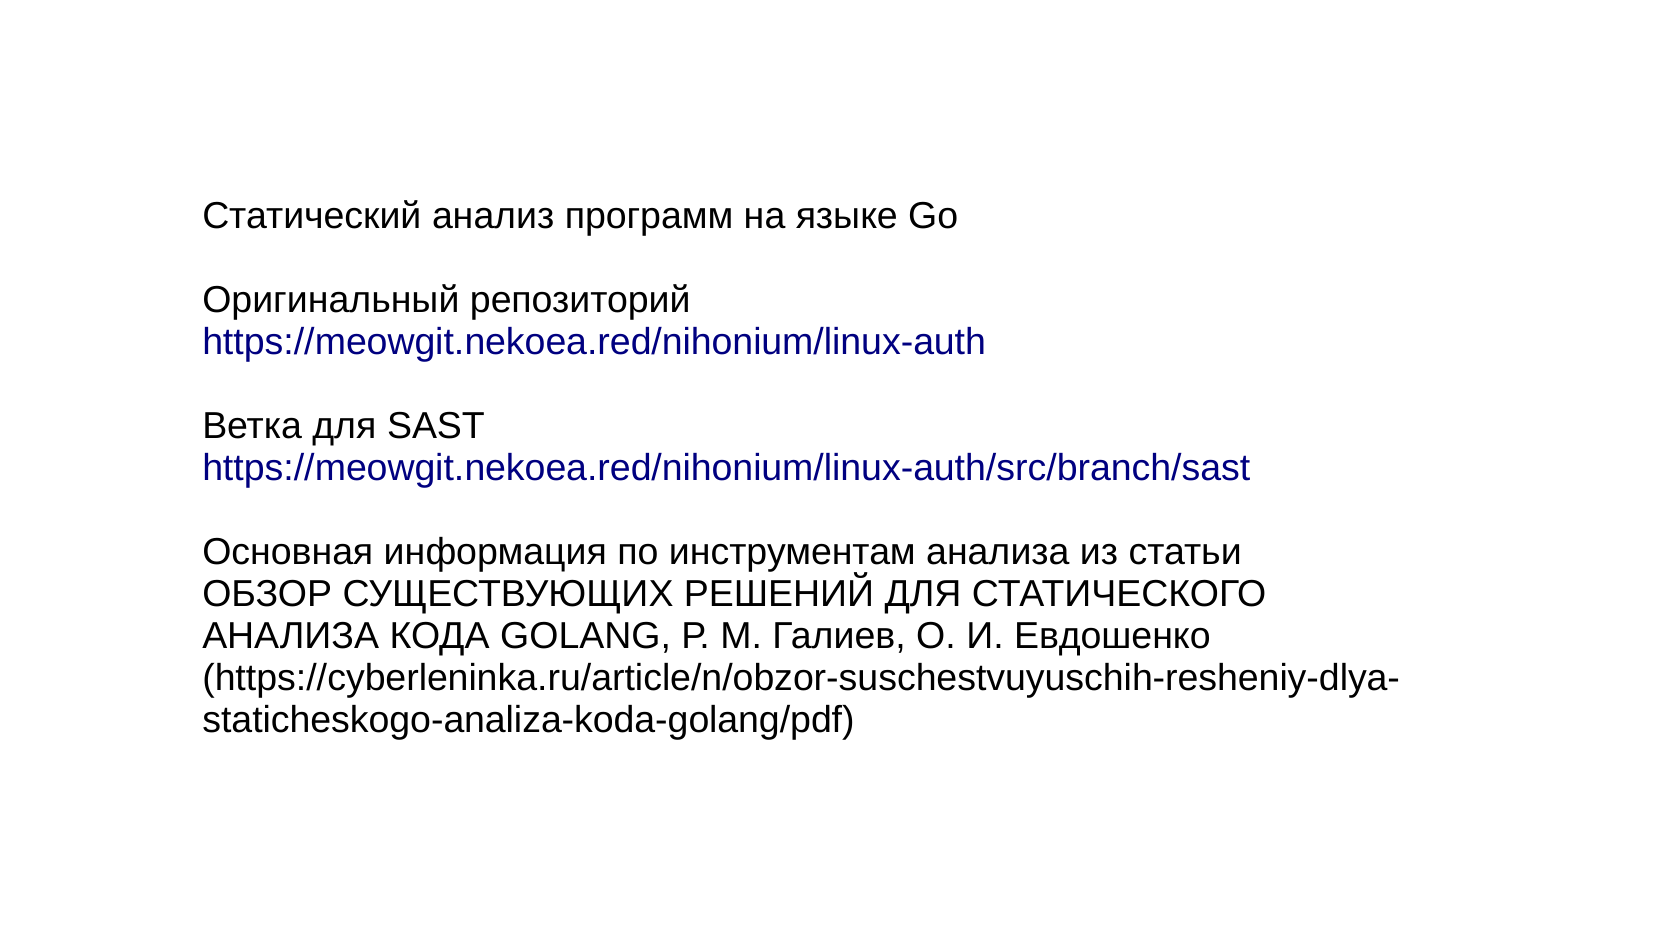

Статический анализ программ на языке Go
Оригинальный репозиторий
https://meowgit.nekoea.red/nihonium/linux-auth
Ветка для SAST
https://meowgit.nekoea.red/nihonium/linux-auth/src/branch/sast
Основная информация по инструментам анализа из статьи
ОБЗОР СУЩЕСТВУЮЩИХ РЕШЕНИЙ ДЛЯ СТАТИЧЕСКОГО АНАЛИЗА КОДА GOLANG, Р. М. Галиев, О. И. Евдошенко
(https://cyberleninka.ru/article/n/obzor-suschestvuyuschih-resheniy-dlya-staticheskogo-analiza-koda-golang/pdf)